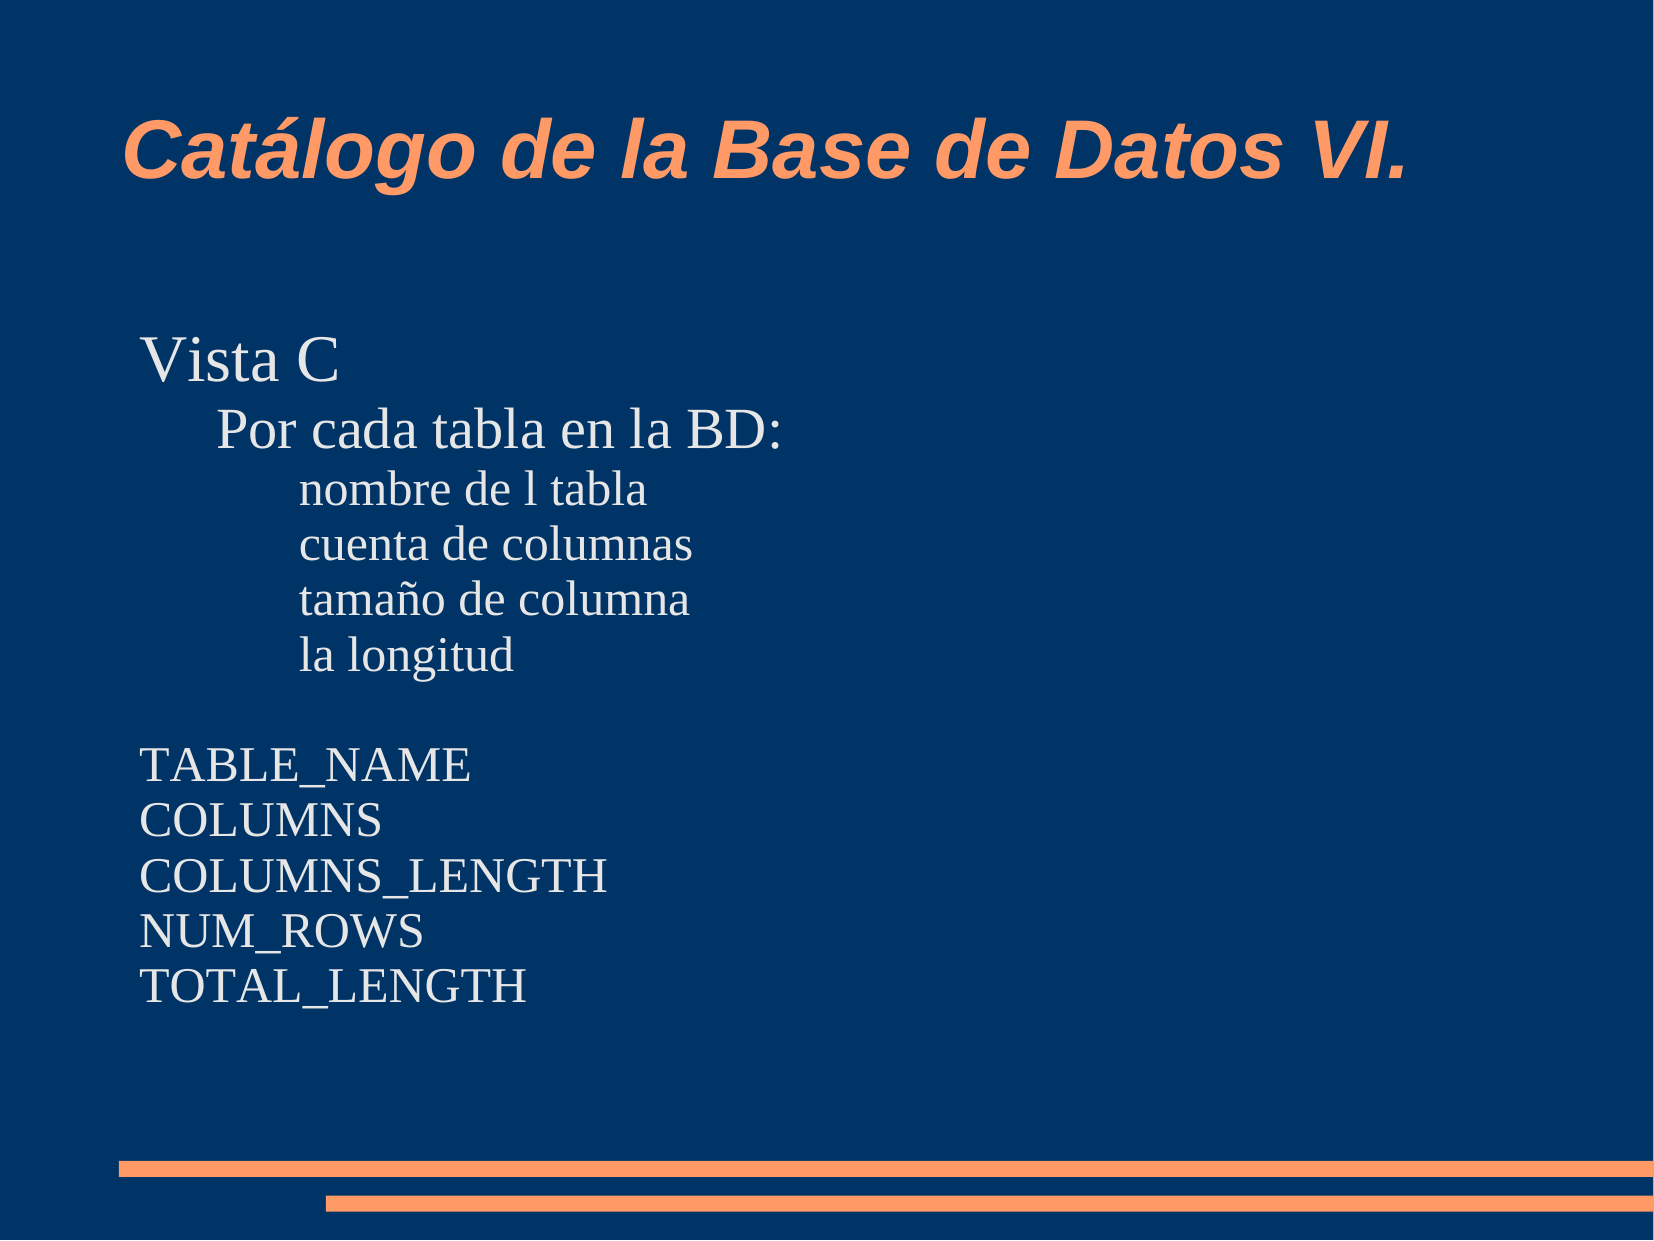

# Catálogo de la Base de Datos VI.
Vista C
Por cada tabla en la BD:
nombre de l tabla
cuenta de columnas
tamaño de columna
la longitud
TABLE_NAME
COLUMNS
COLUMNS_LENGTH
NUM_ROWS
TOTAL_LENGTH